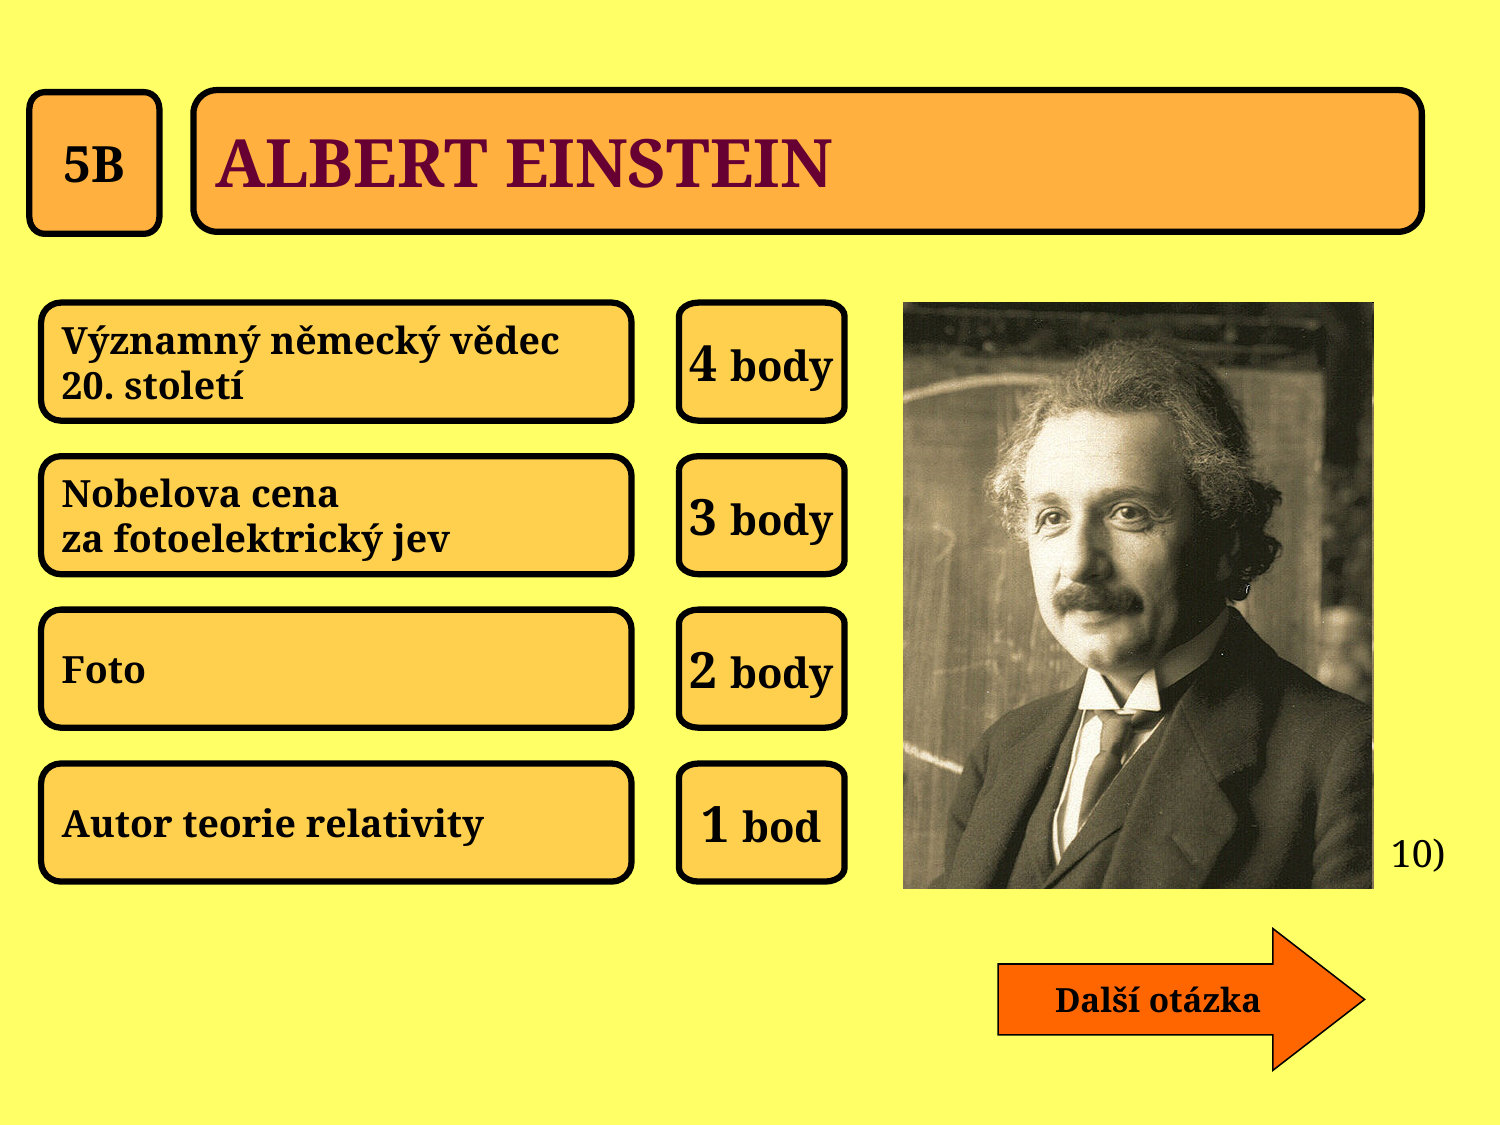

ALBERT EINSTEIN
5B
Významný německý vědec
20. století
4 body
Nobelova cena
za fotoelektrický jev
3 body
Foto
2 body
Autor teorie relativity
1 bod
10)
Další otázka